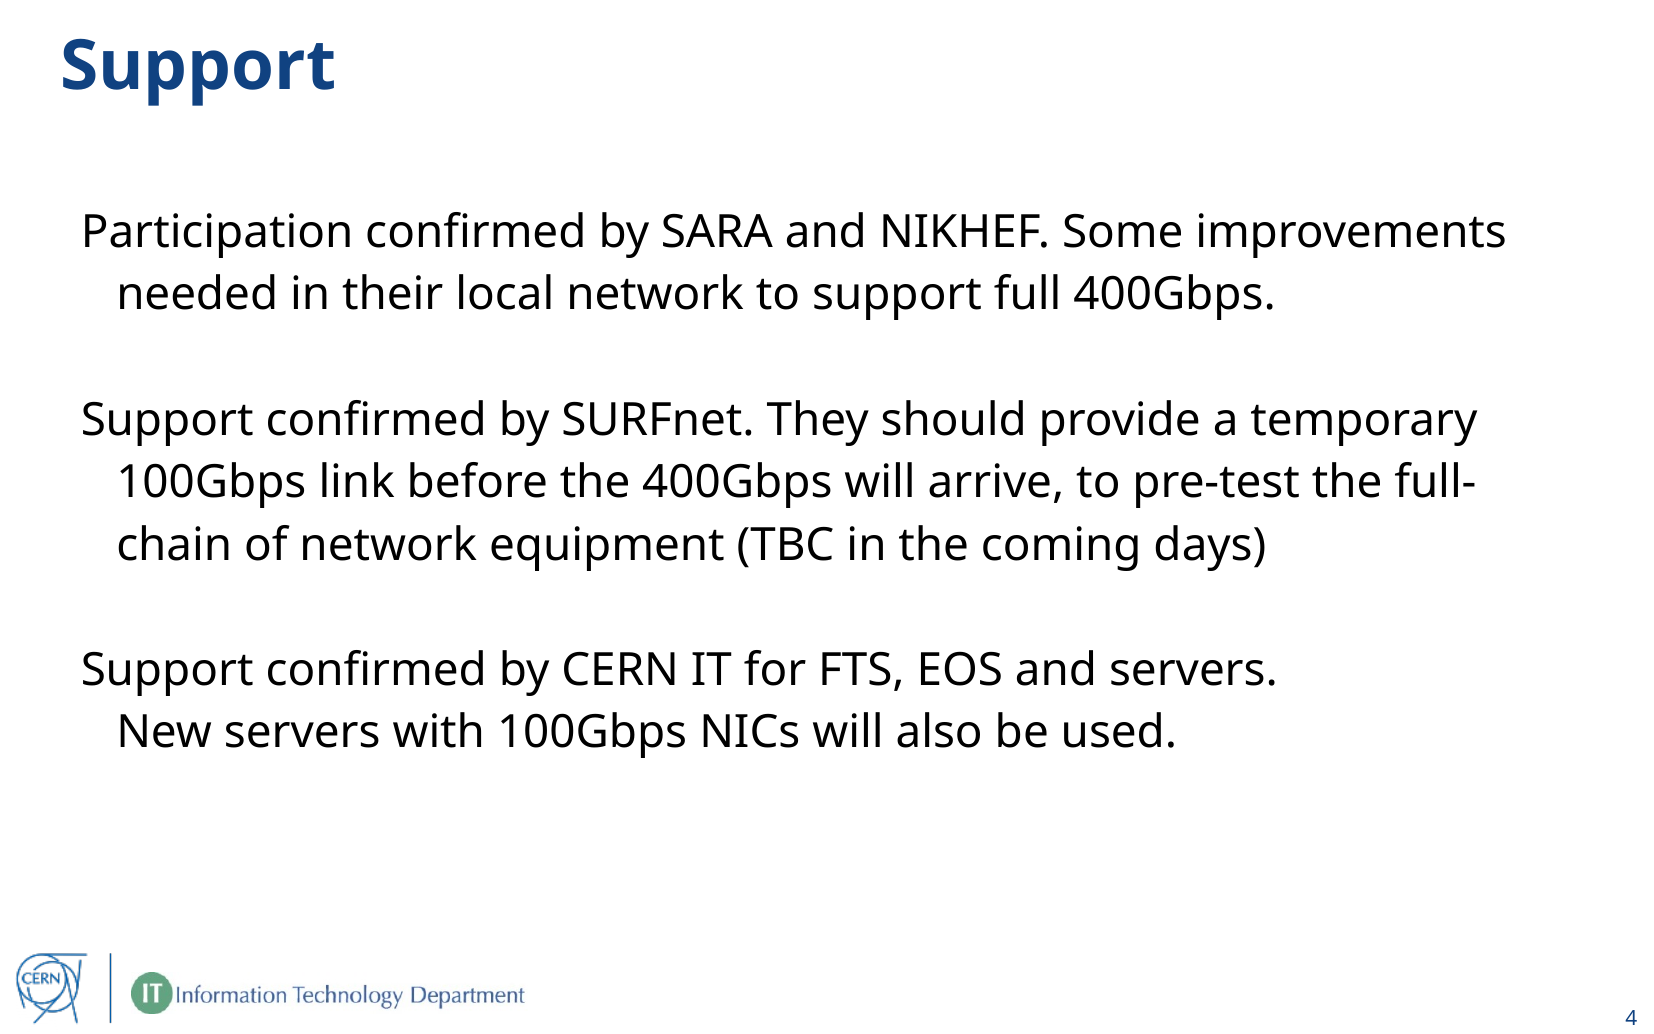

# Support
Participation confirmed by SARA and NIKHEF. Some improvements needed in their local network to support full 400Gbps.
Support confirmed by SURFnet. They should provide a temporary 100Gbps link before the 400Gbps will arrive, to pre-test the full-chain of network equipment (TBC in the coming days)
Support confirmed by CERN IT for FTS, EOS and servers.
New servers with 100Gbps NICs will also be used.
4